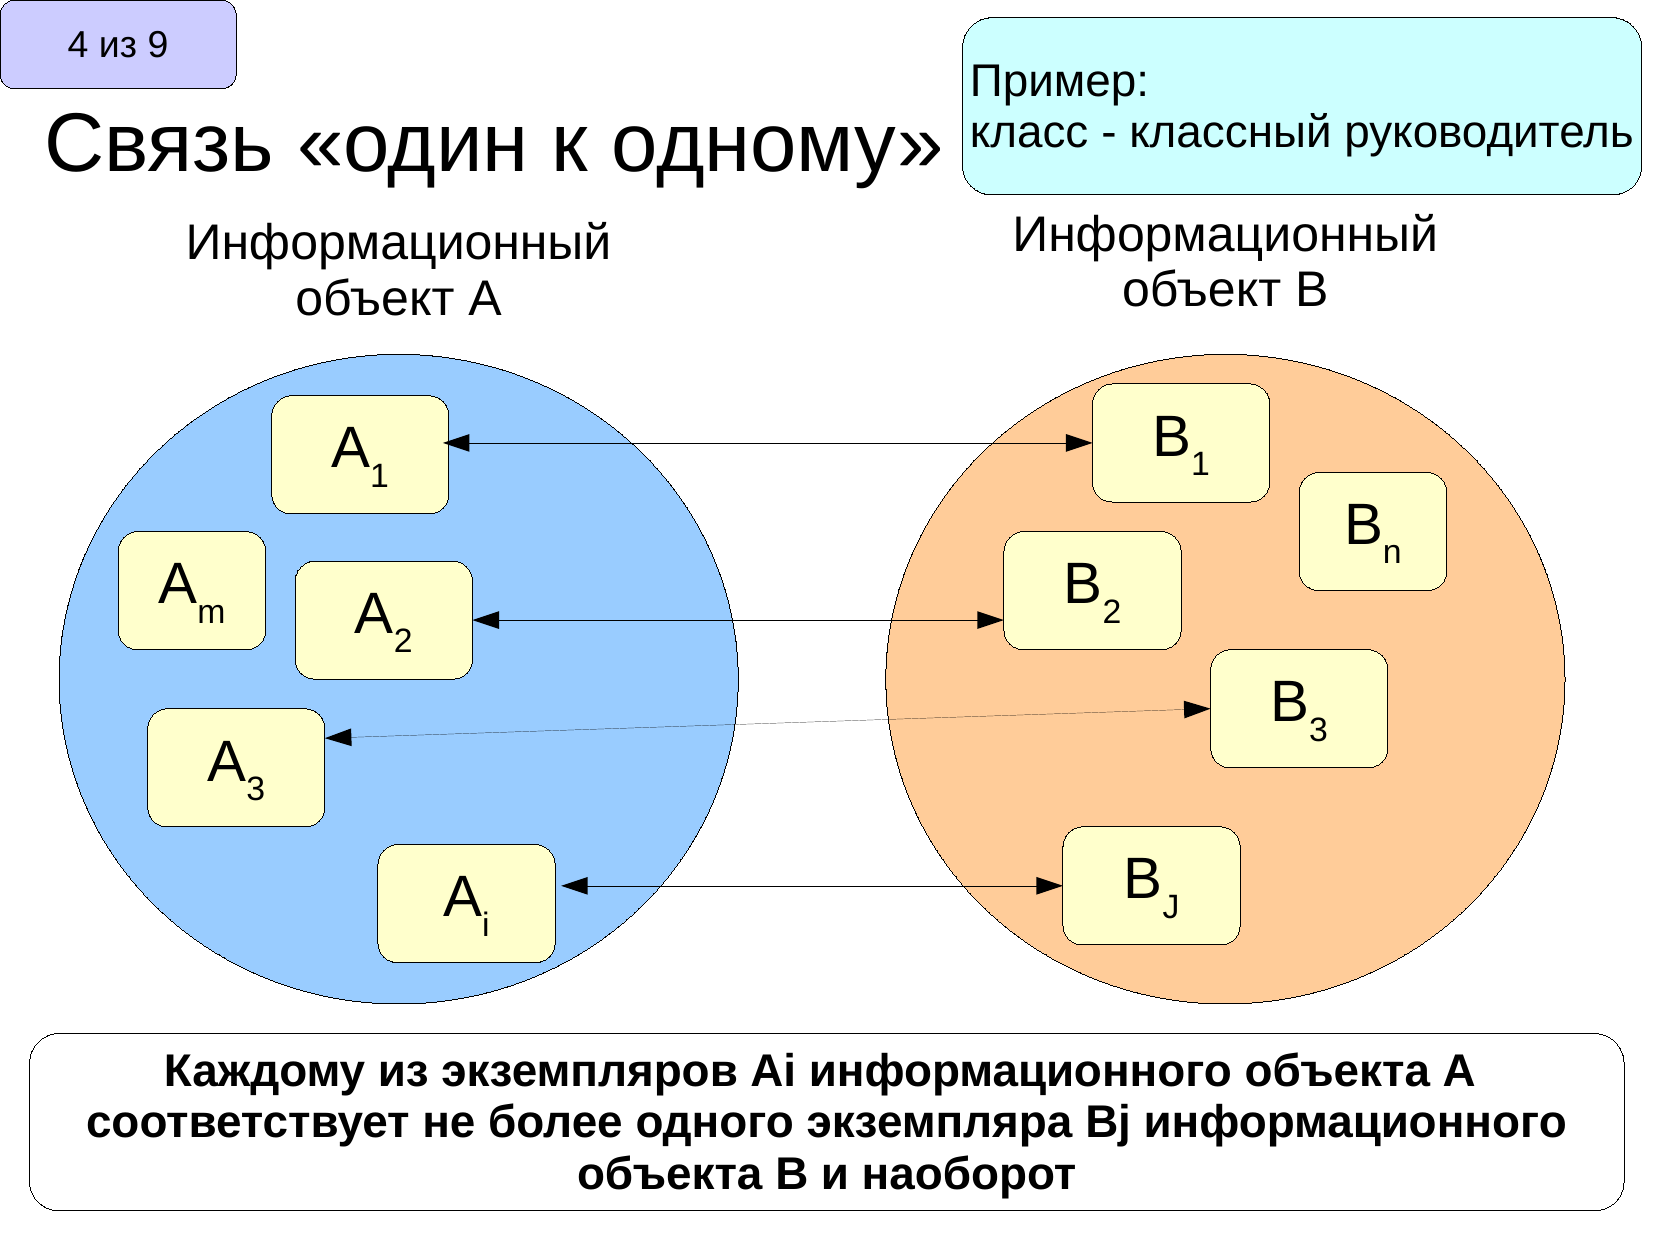

4 из 9
Пример:
класс - классный руководитель
Связь «один к одному»
Информационный объект B
Информационный объект А
B1
A1
Bn
Am
B2
A2
B3
A3
BJ
Ai
Каждому из экземпляров Аi информационного объекта А
соответствует не более одного экземпляра Bj информационного
объекта B и наоборот